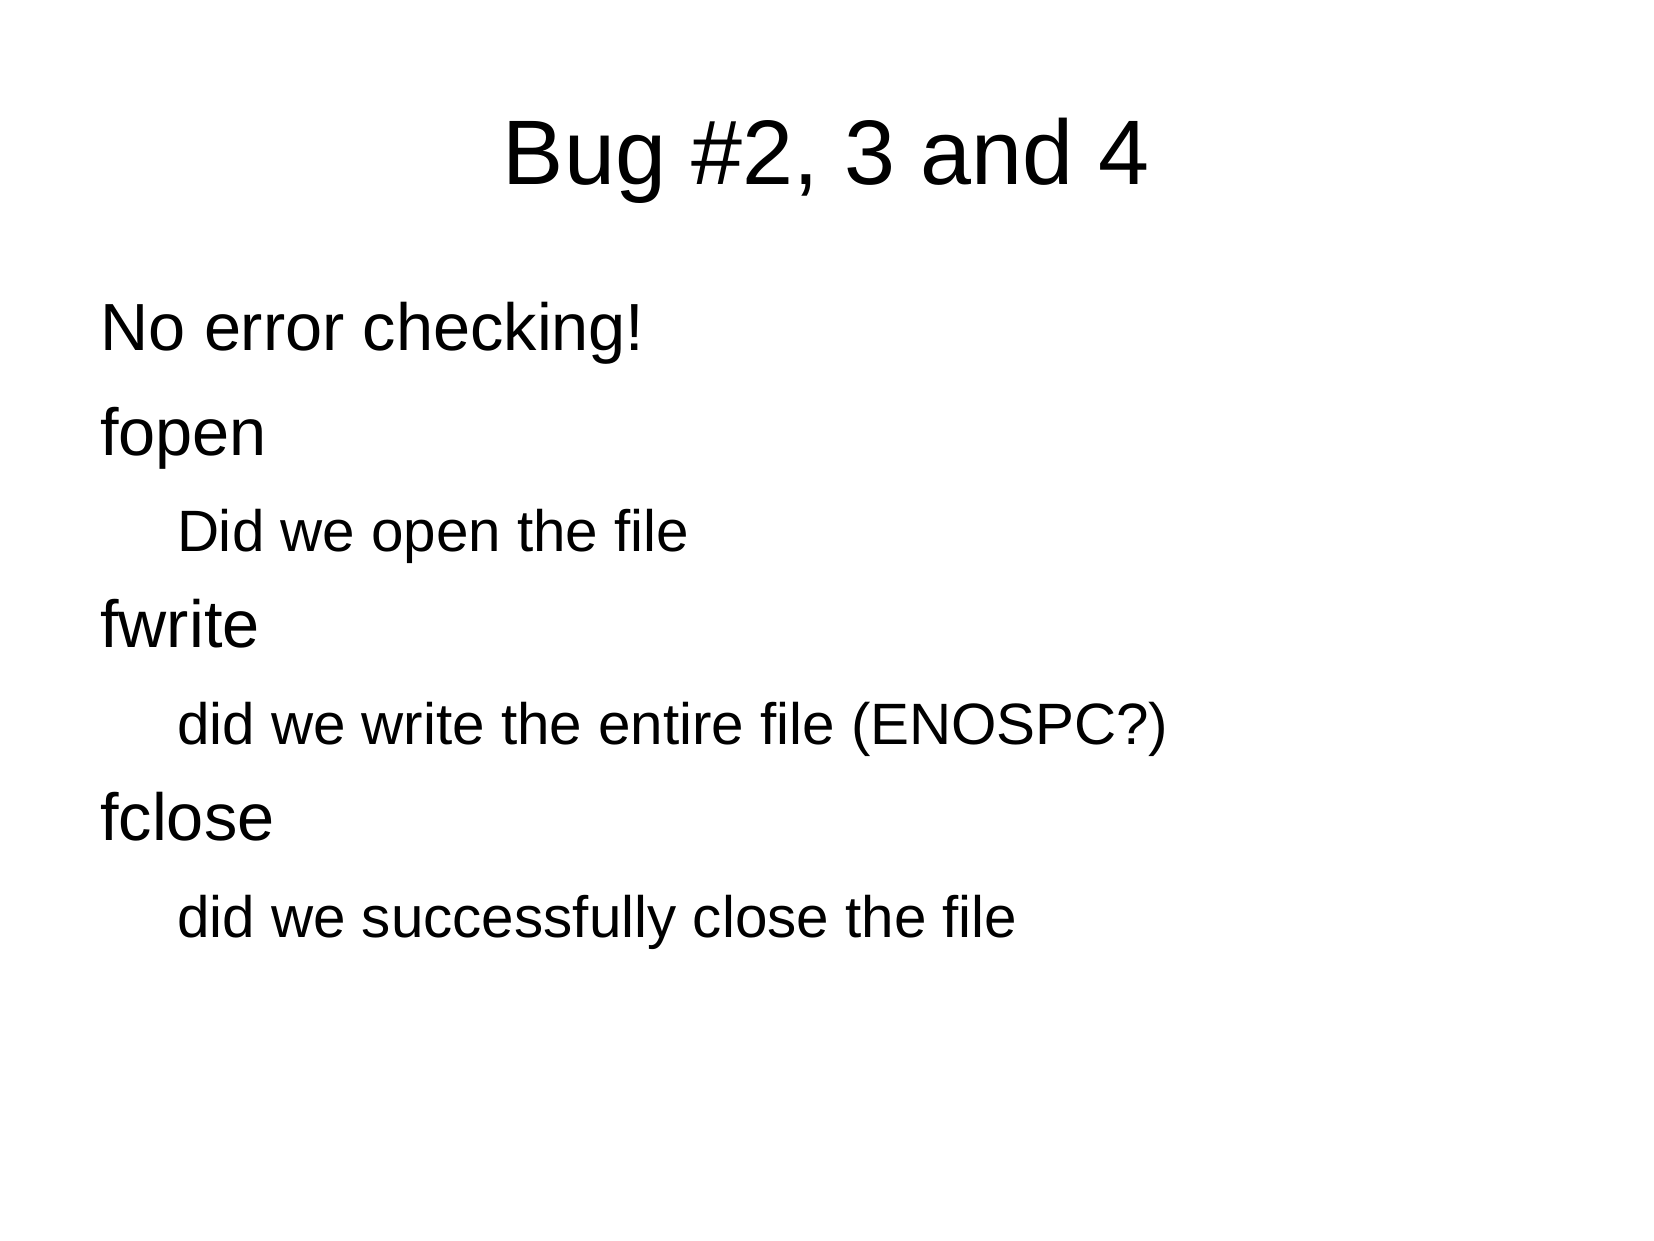

# Bug #2, 3 and 4
No error checking!
fopen
Did we open the file
fwrite
did we write the entire file (ENOSPC?)
fclose
did we successfully close the file